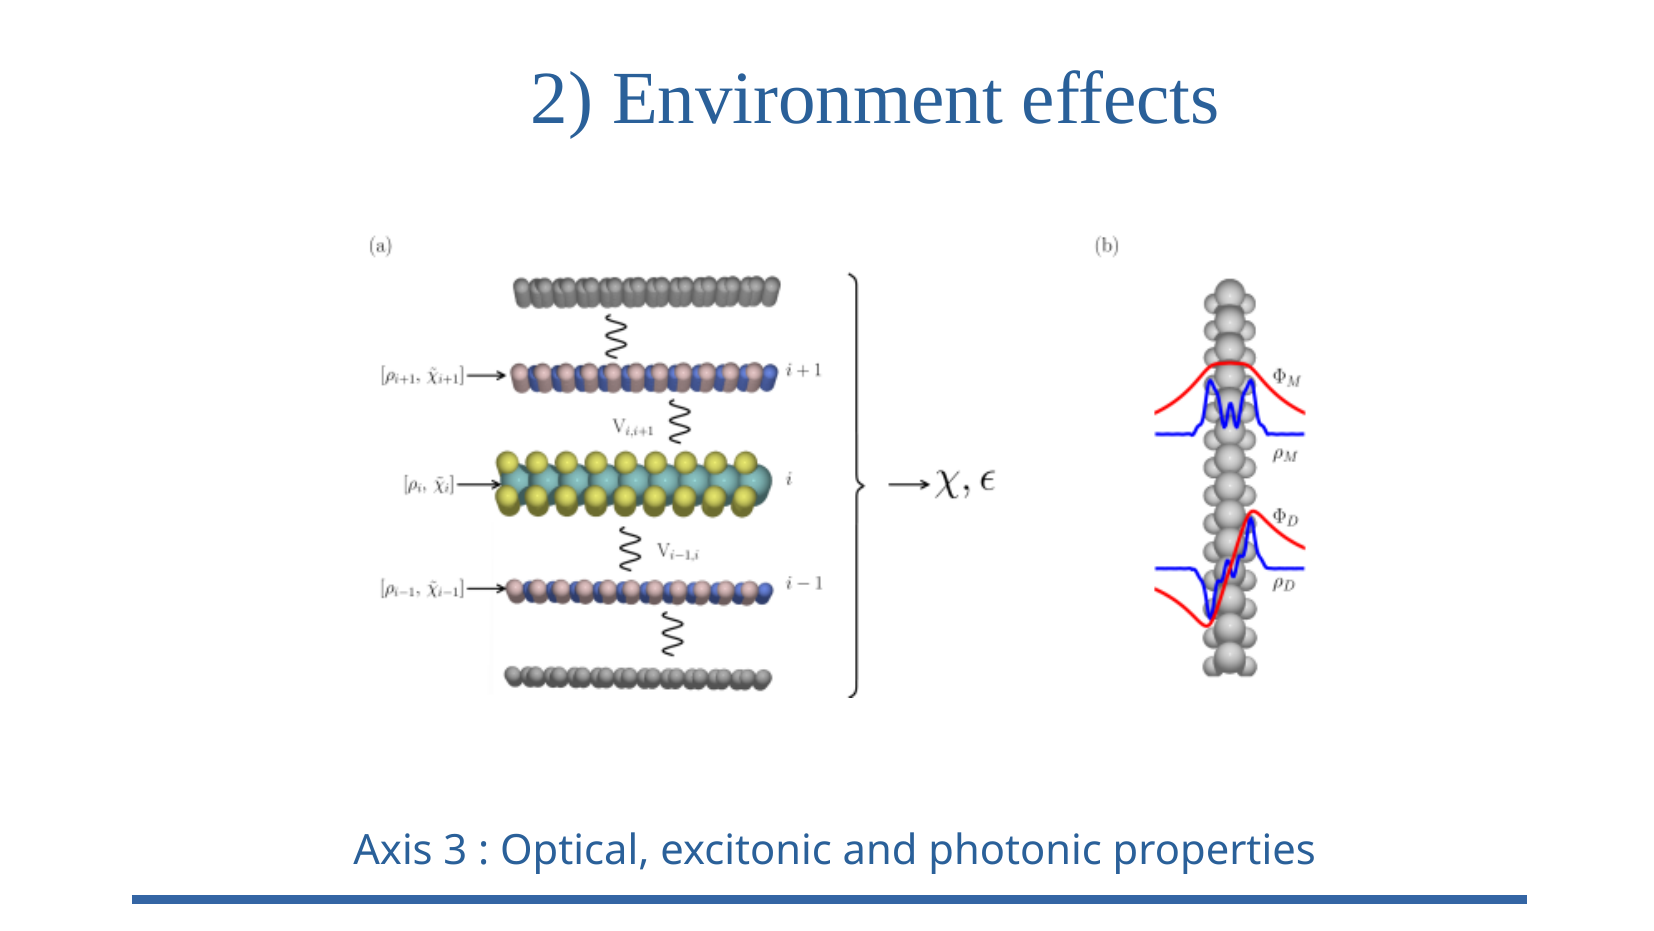

2) Environment effects
# Axis 3 : Optical, excitonic and photonic properties